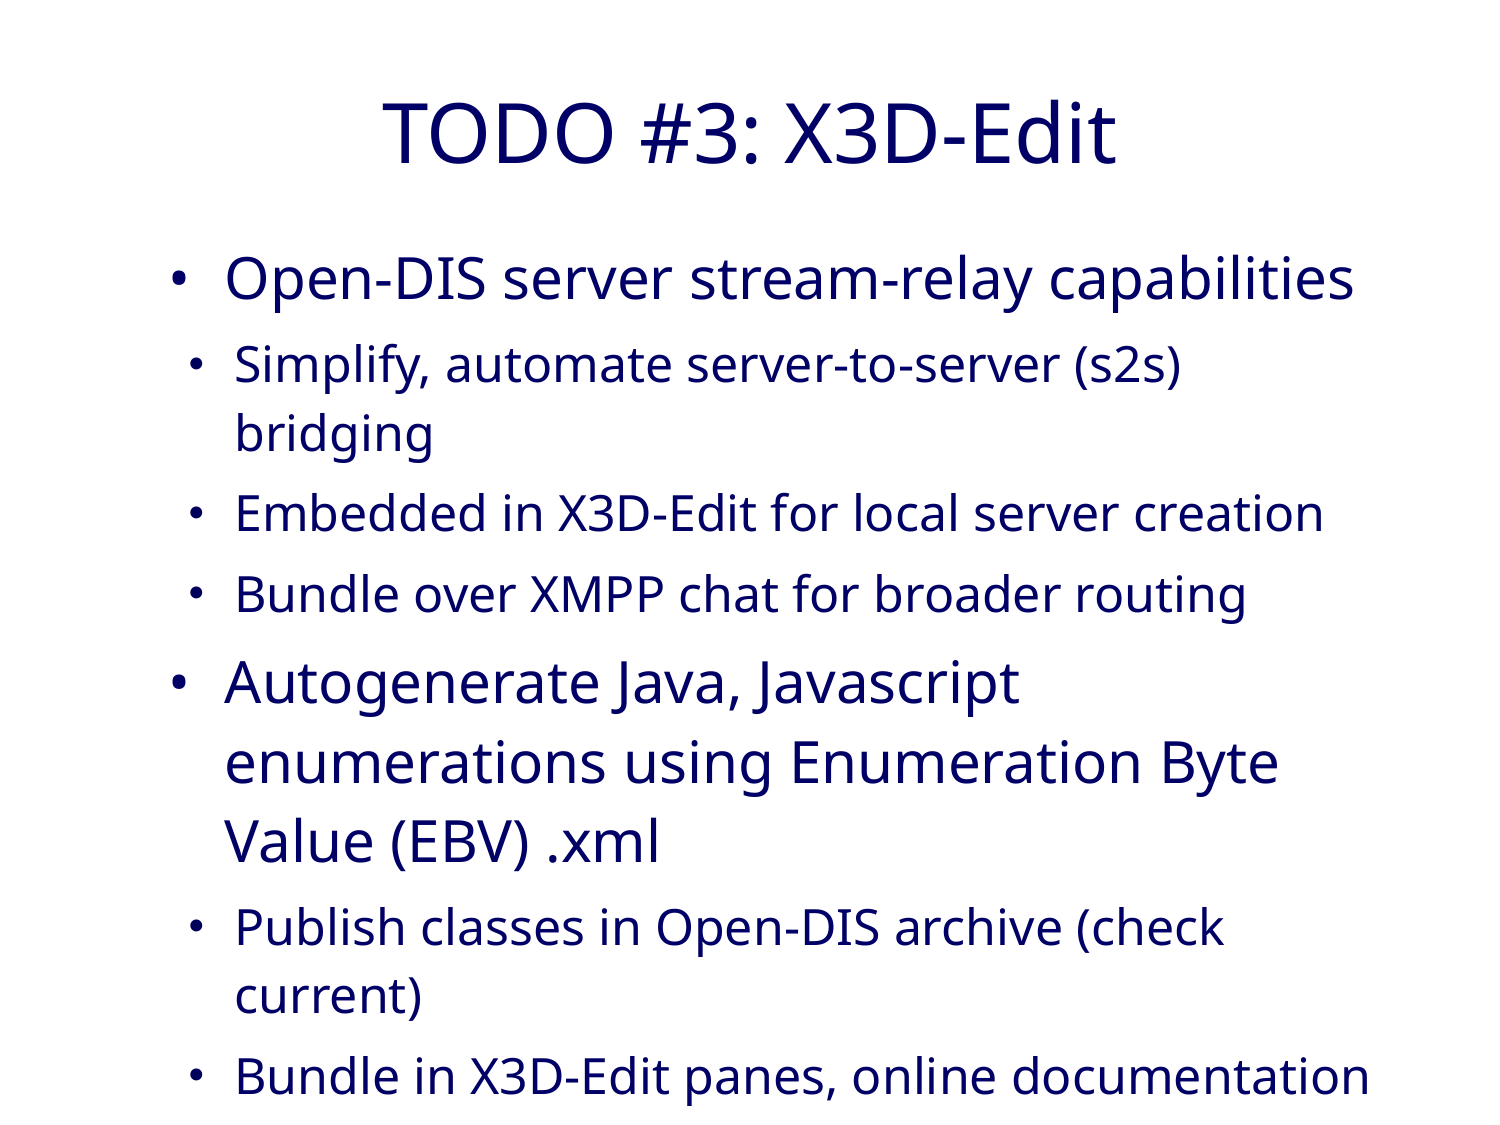

# TODO #3: X3D-Edit
Open-DIS server stream-relay capabilities
Simplify, automate server-to-server (s2s) bridging
Embedded in X3D-Edit for local server creation
Bundle over XMPP chat for broader routing
Autogenerate Java, Javascript enumerations using Enumeration Byte Value (EBV) .xml
Publish classes in Open-DIS archive (check current)
Bundle in X3D-Edit panes, online documentation
DIS data capture, distillation as smoothed interpolators for offline/archived playback
Track recording and playback for any entity